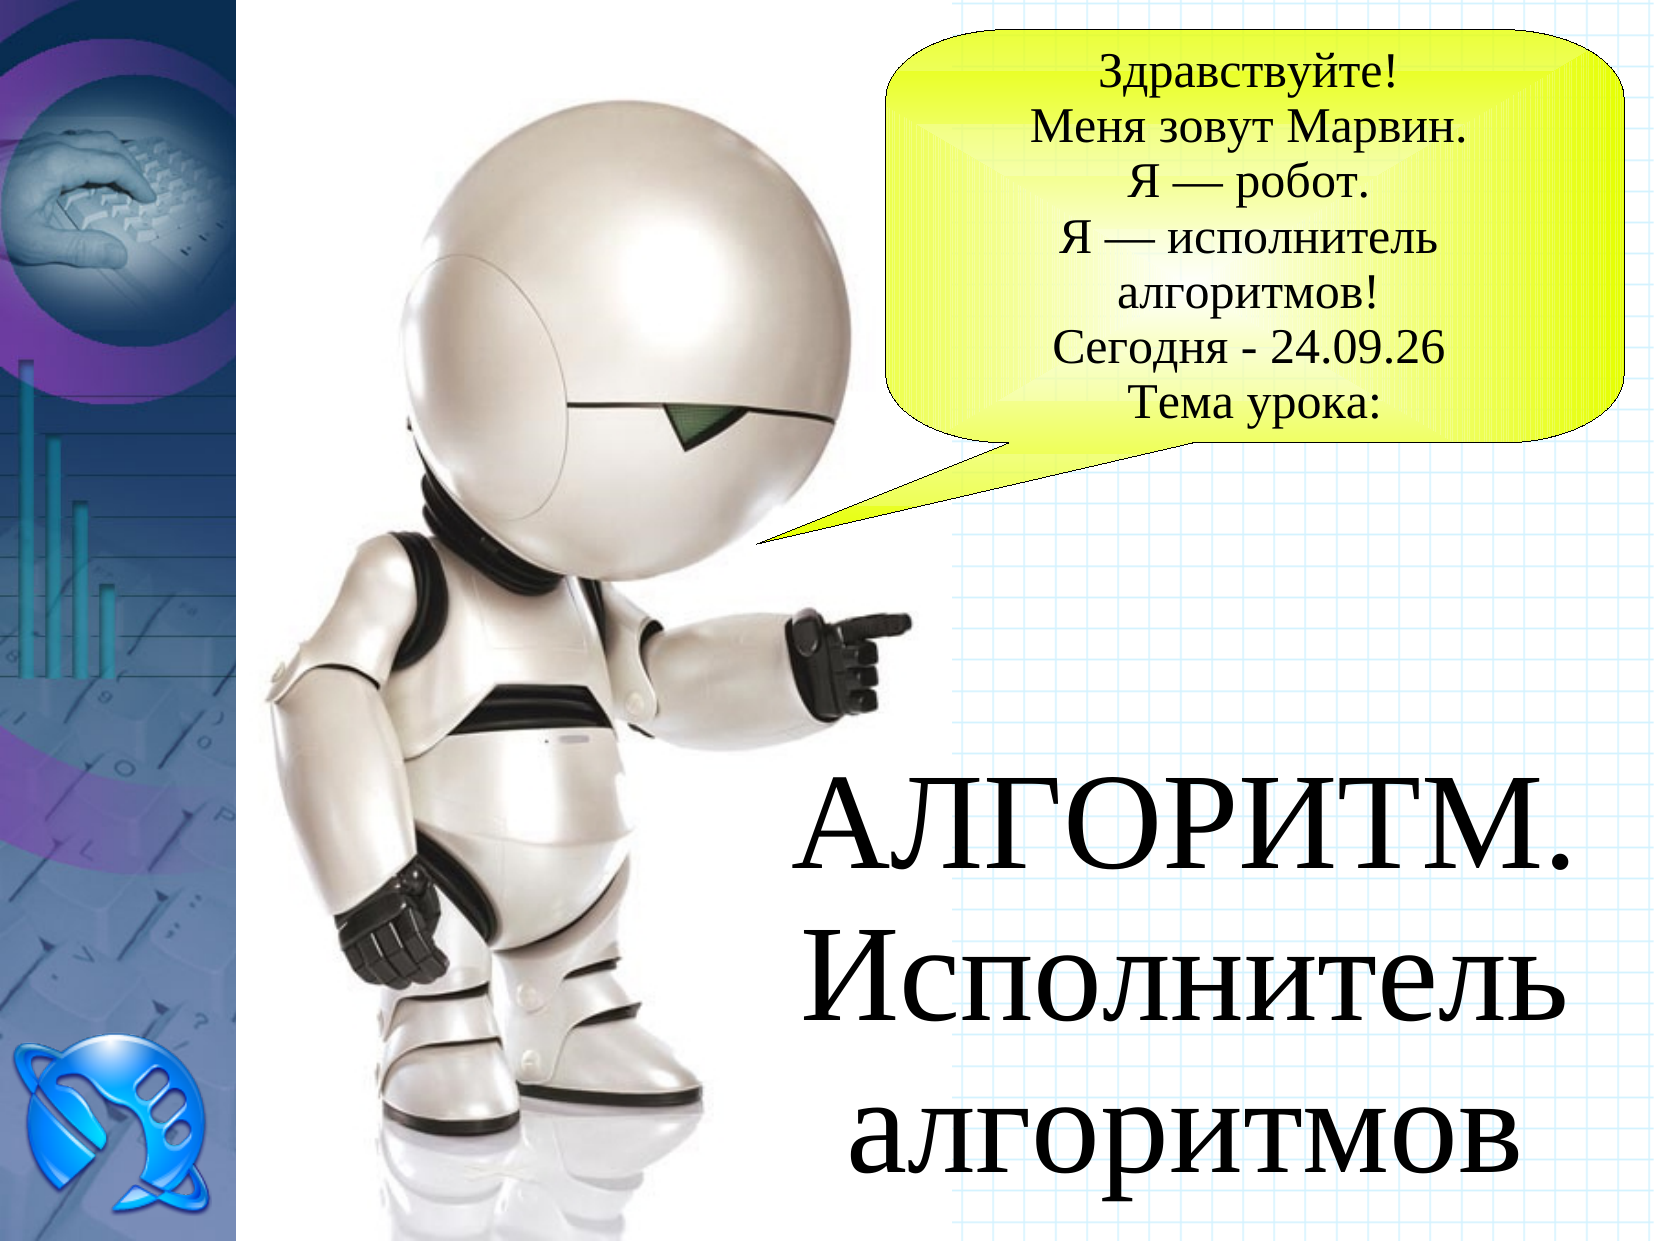

Здравствуйте!
Меня зовут Марвин.
Я — робот.
Я — исполнитель алгоритмов!
Сегодня -
Тема урока:
АЛГОРИТМ.
Исполнитель
алгоритмов